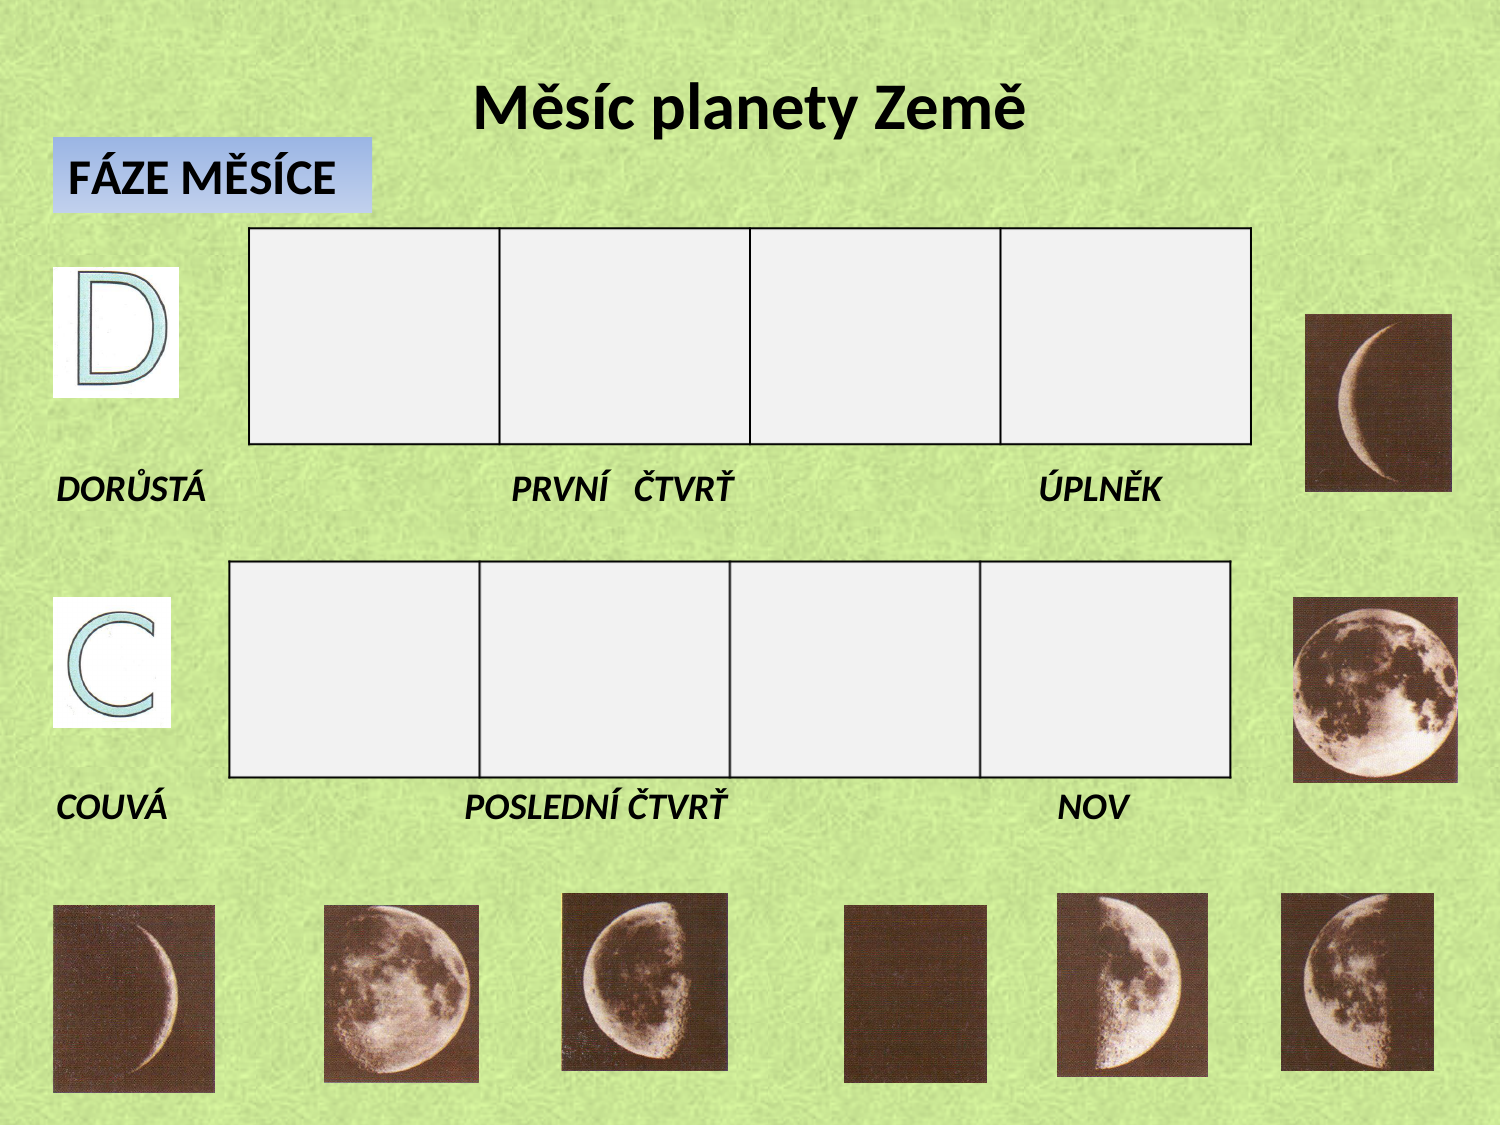

# Měsíc planety Země
FÁZE MĚSÍCE
DORŮSTÁ PRVNÍ ČTVRŤ ÚPLNĚK
COUVÁ POSLEDNÍ ČTVRŤ NOV